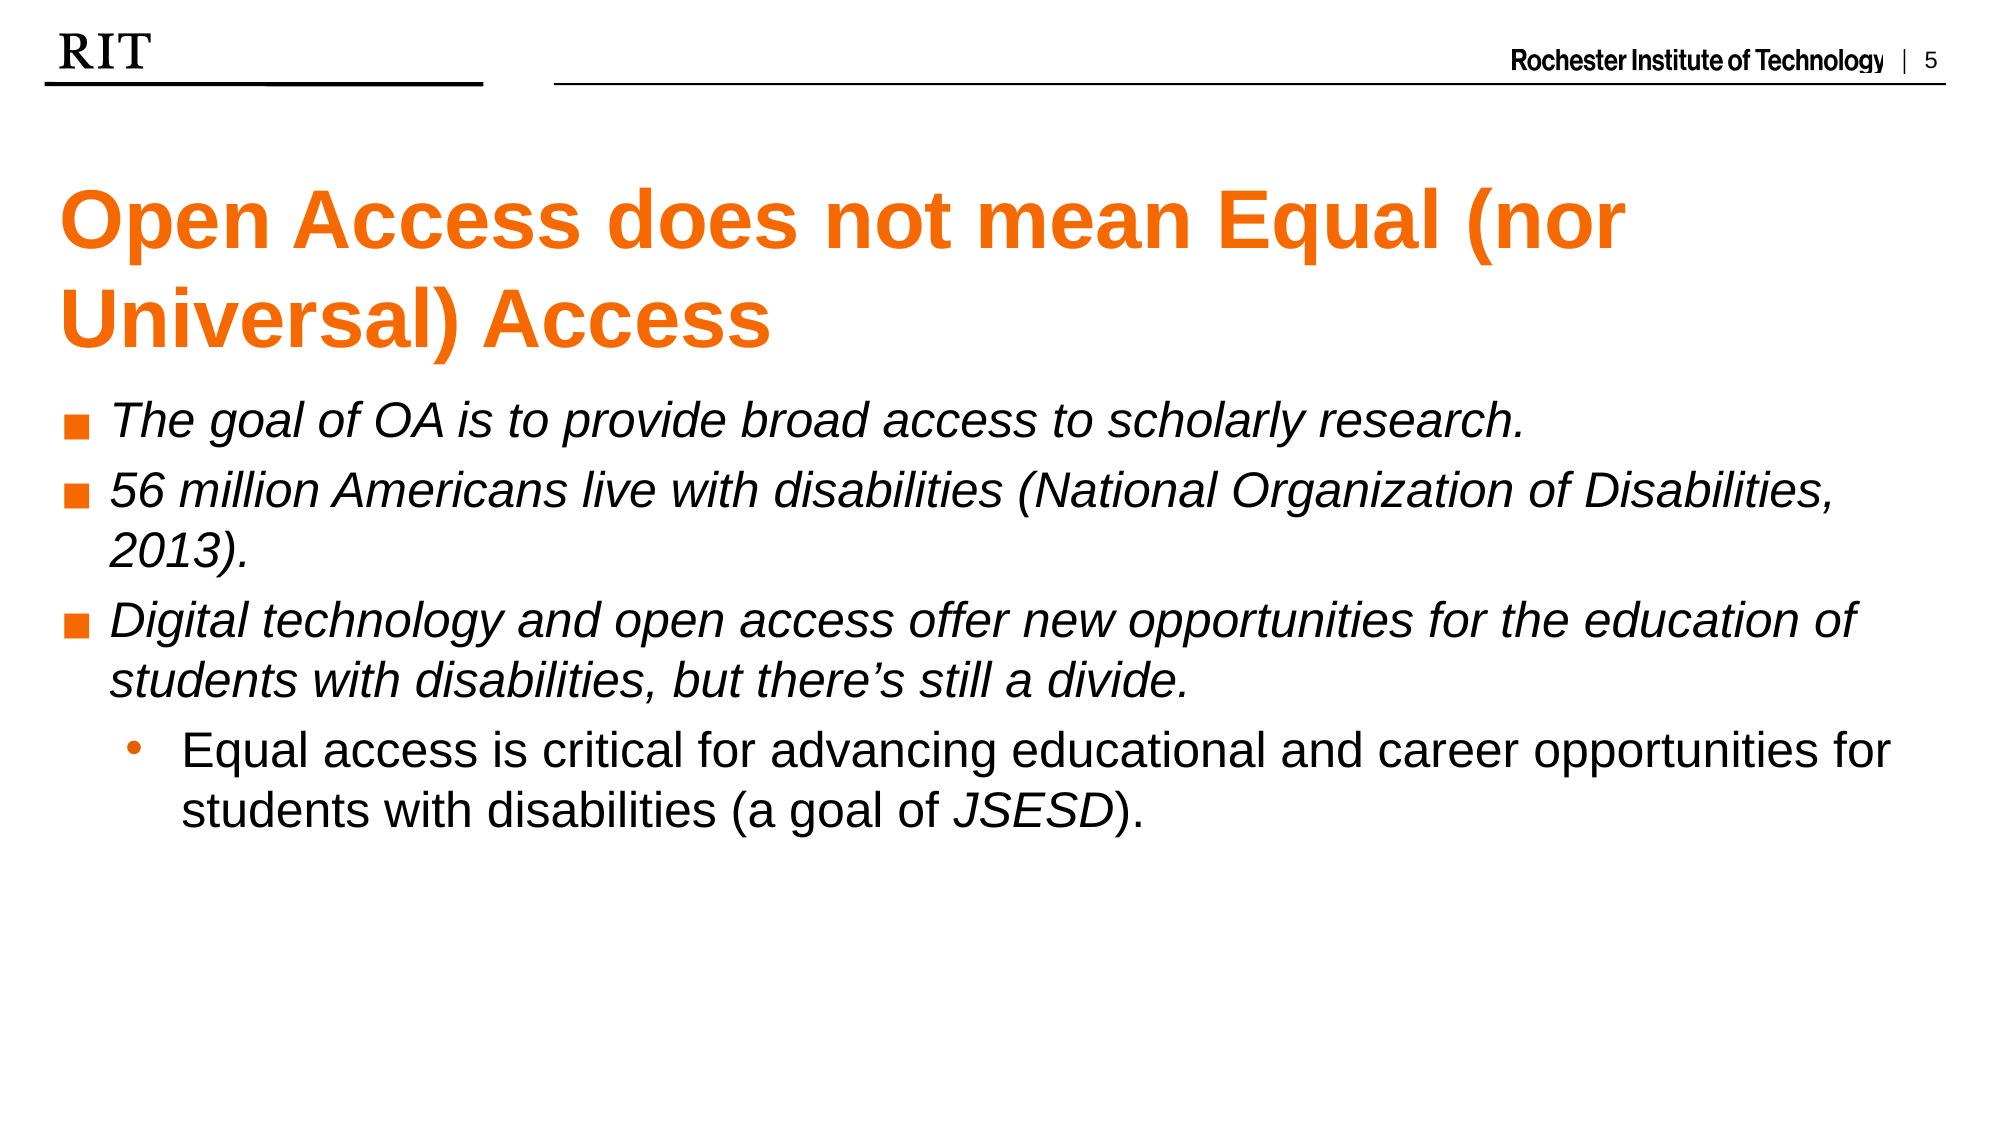

# Open Access does not mean Equal (nor Universal) Access
The goal of OA is to provide broad access to scholarly research.
56 million Americans live with disabilities (National Organization of Disabilities, 2013).
Digital technology and open access offer new opportunities for the education of students with disabilities, but there’s still a divide.
Equal access is critical for advancing educational and career opportunities for students with disabilities (a goal of JSESD).